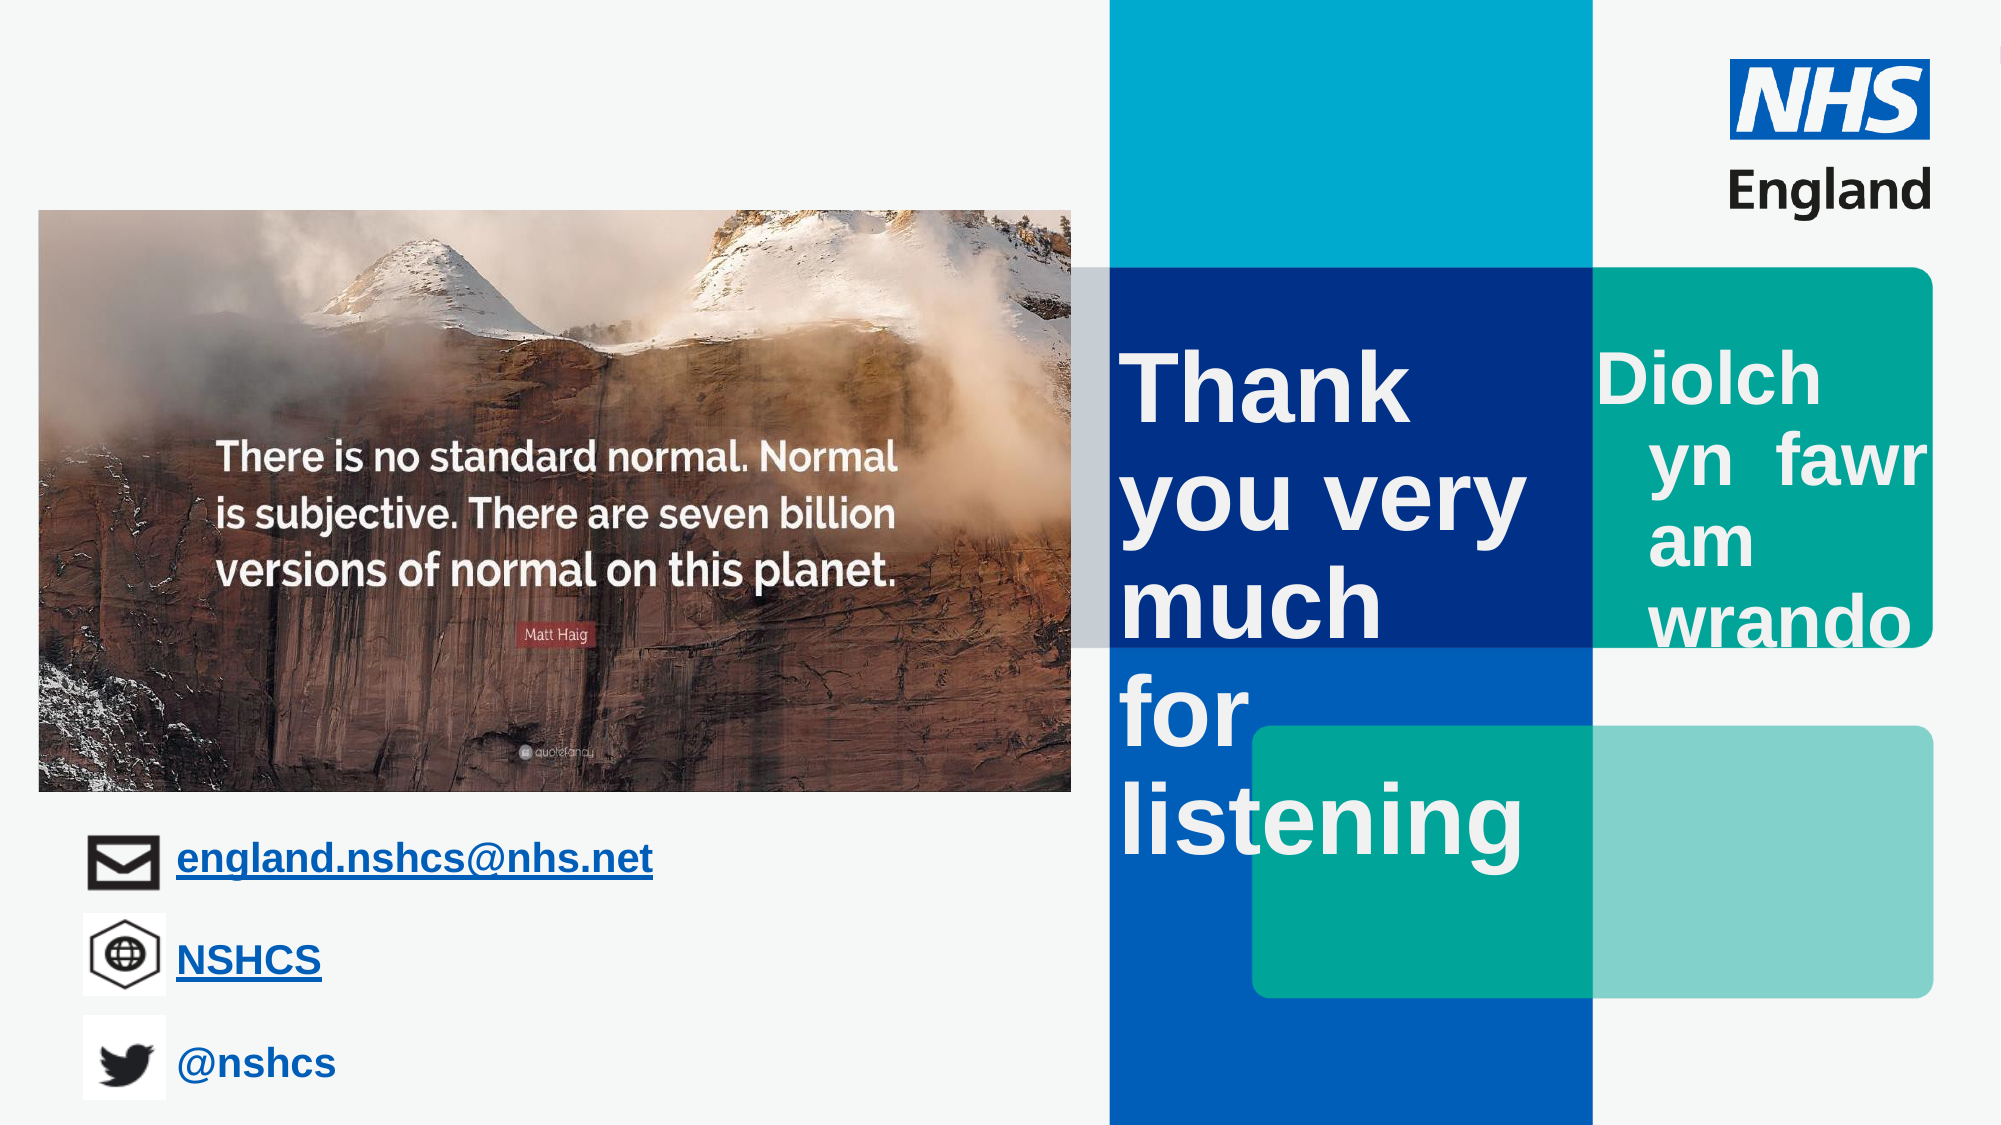

Thank you very much for listening
# Diolch yn fawr am wrando
england.nshcs@nhs.net
NSHCS
@nshcs